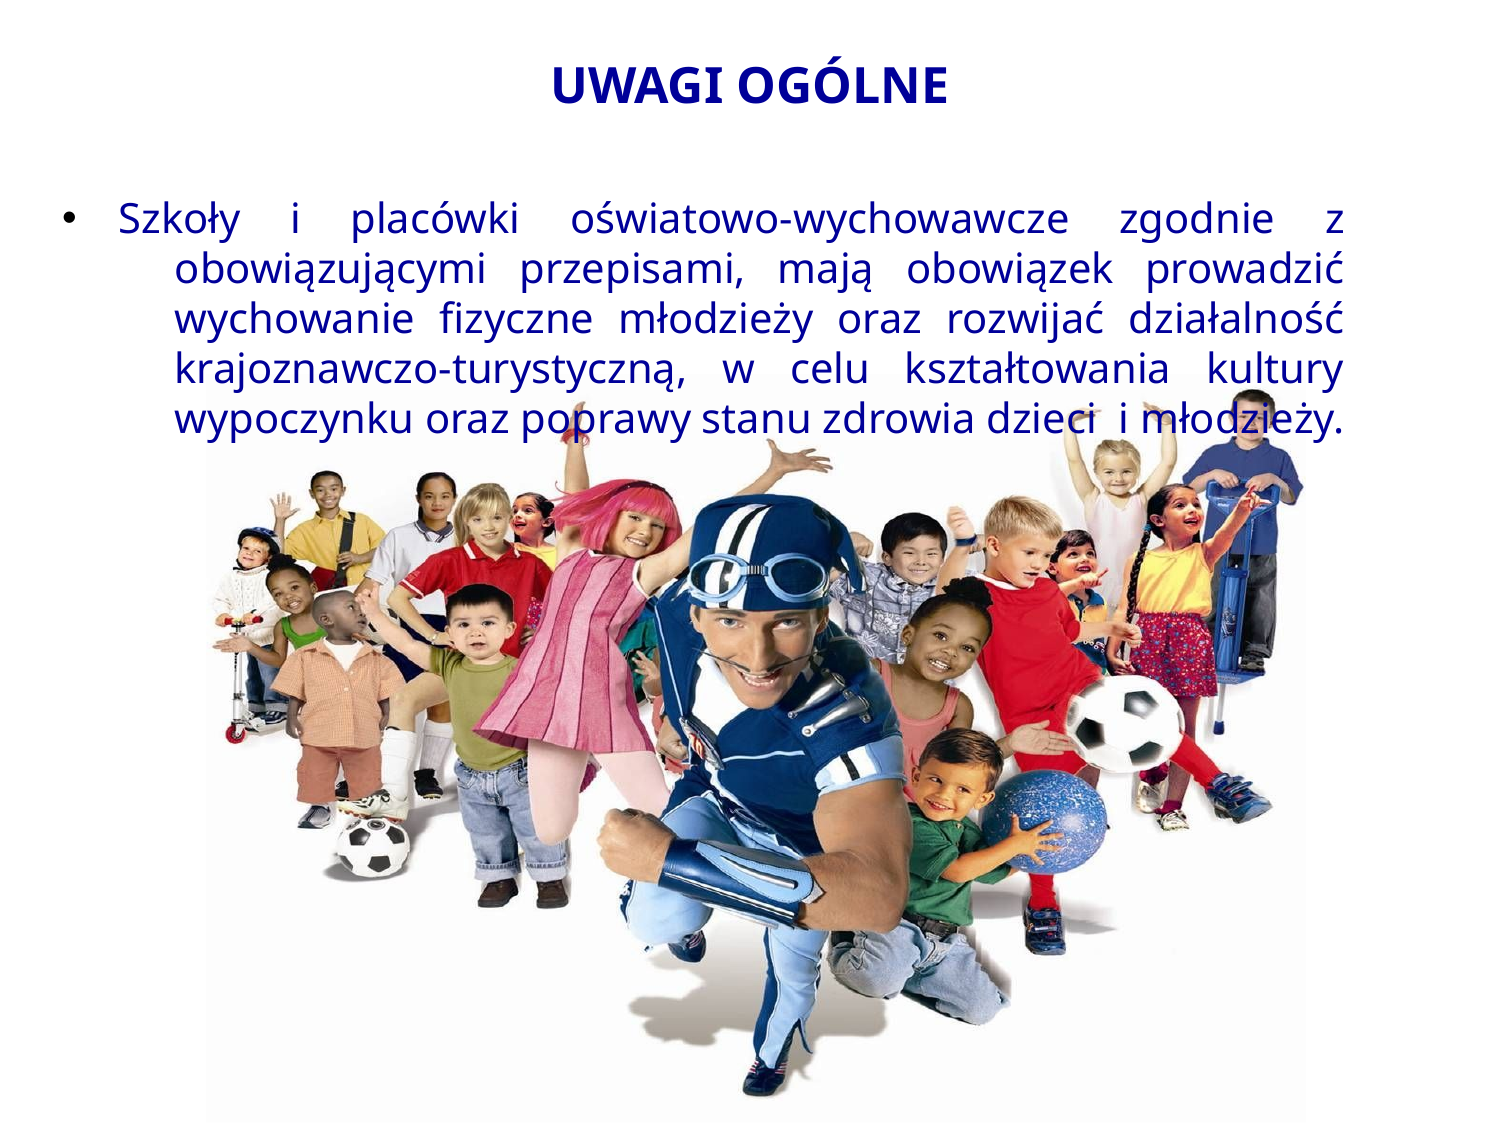

# UWAGI OGÓLNE
Szkoły i placówki oświatowo-wychowawcze zgodnie z obowiązującymi przepisami, mają obowiązek prowadzić wychowanie fizyczne młodzieży oraz rozwijać działalność krajoznawczo-turystyczną, w celu kształtowania kultury wypoczynku oraz poprawy stanu zdrowia dzieci i młodzieży.